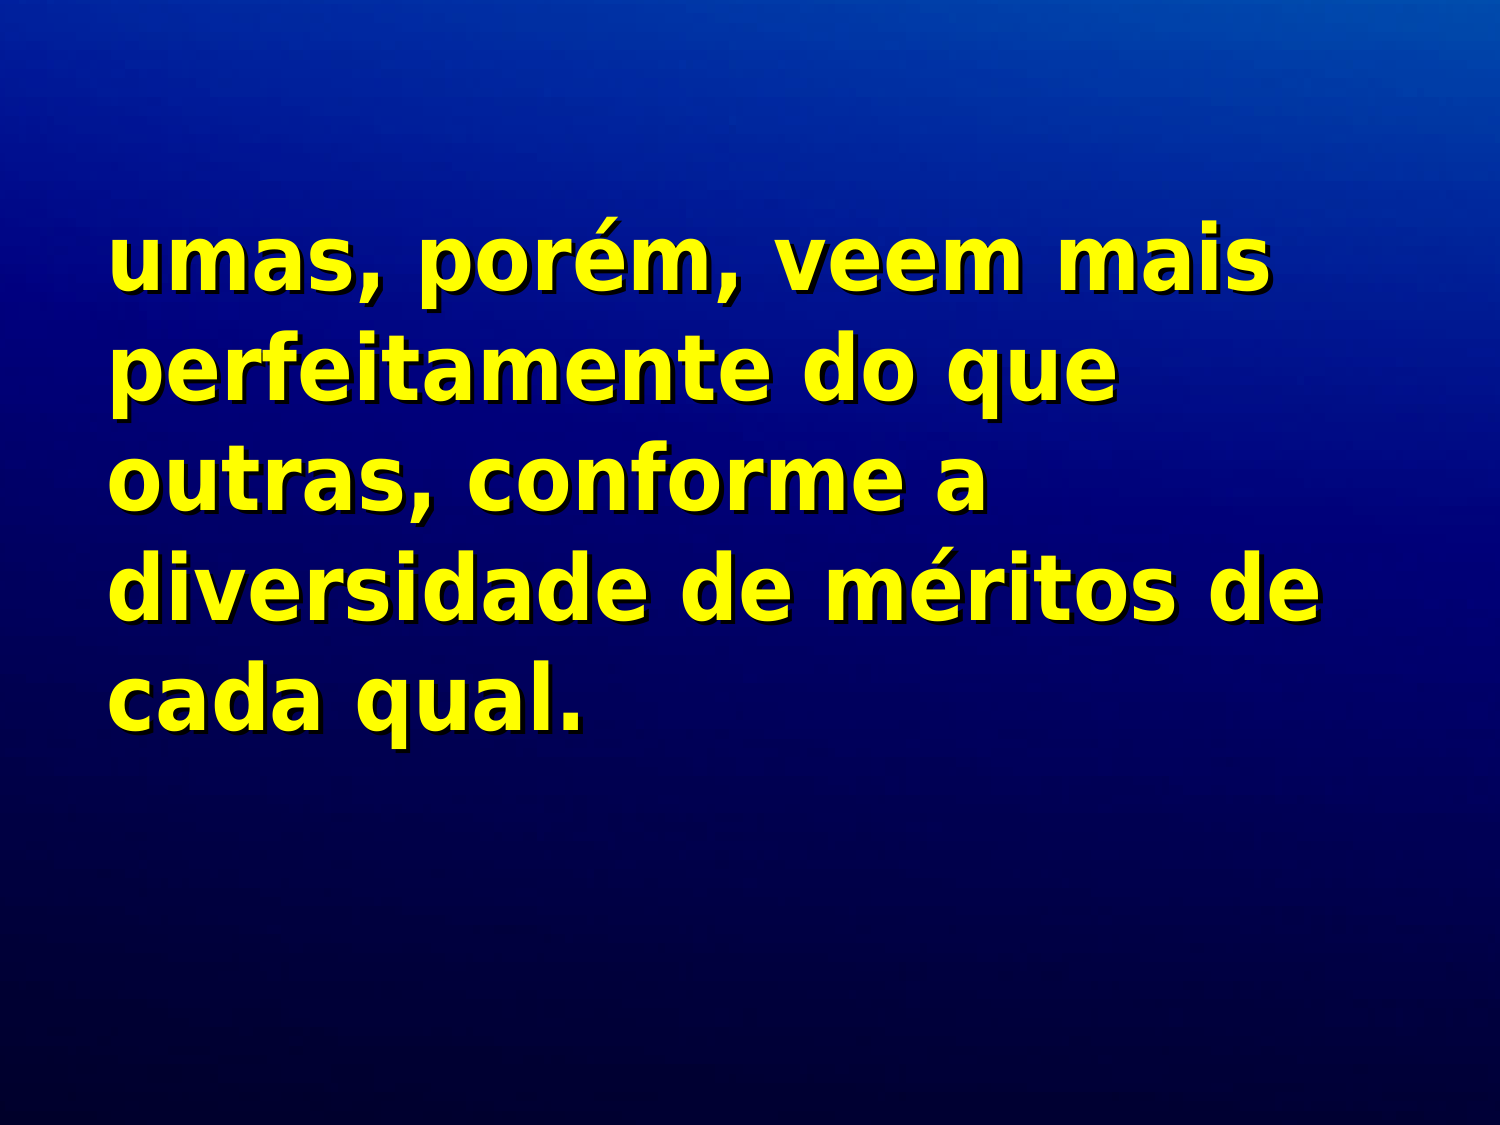

umas, porém, veem mais perfeitamente do que outras, conforme a diversidade de méritos de cada qual.